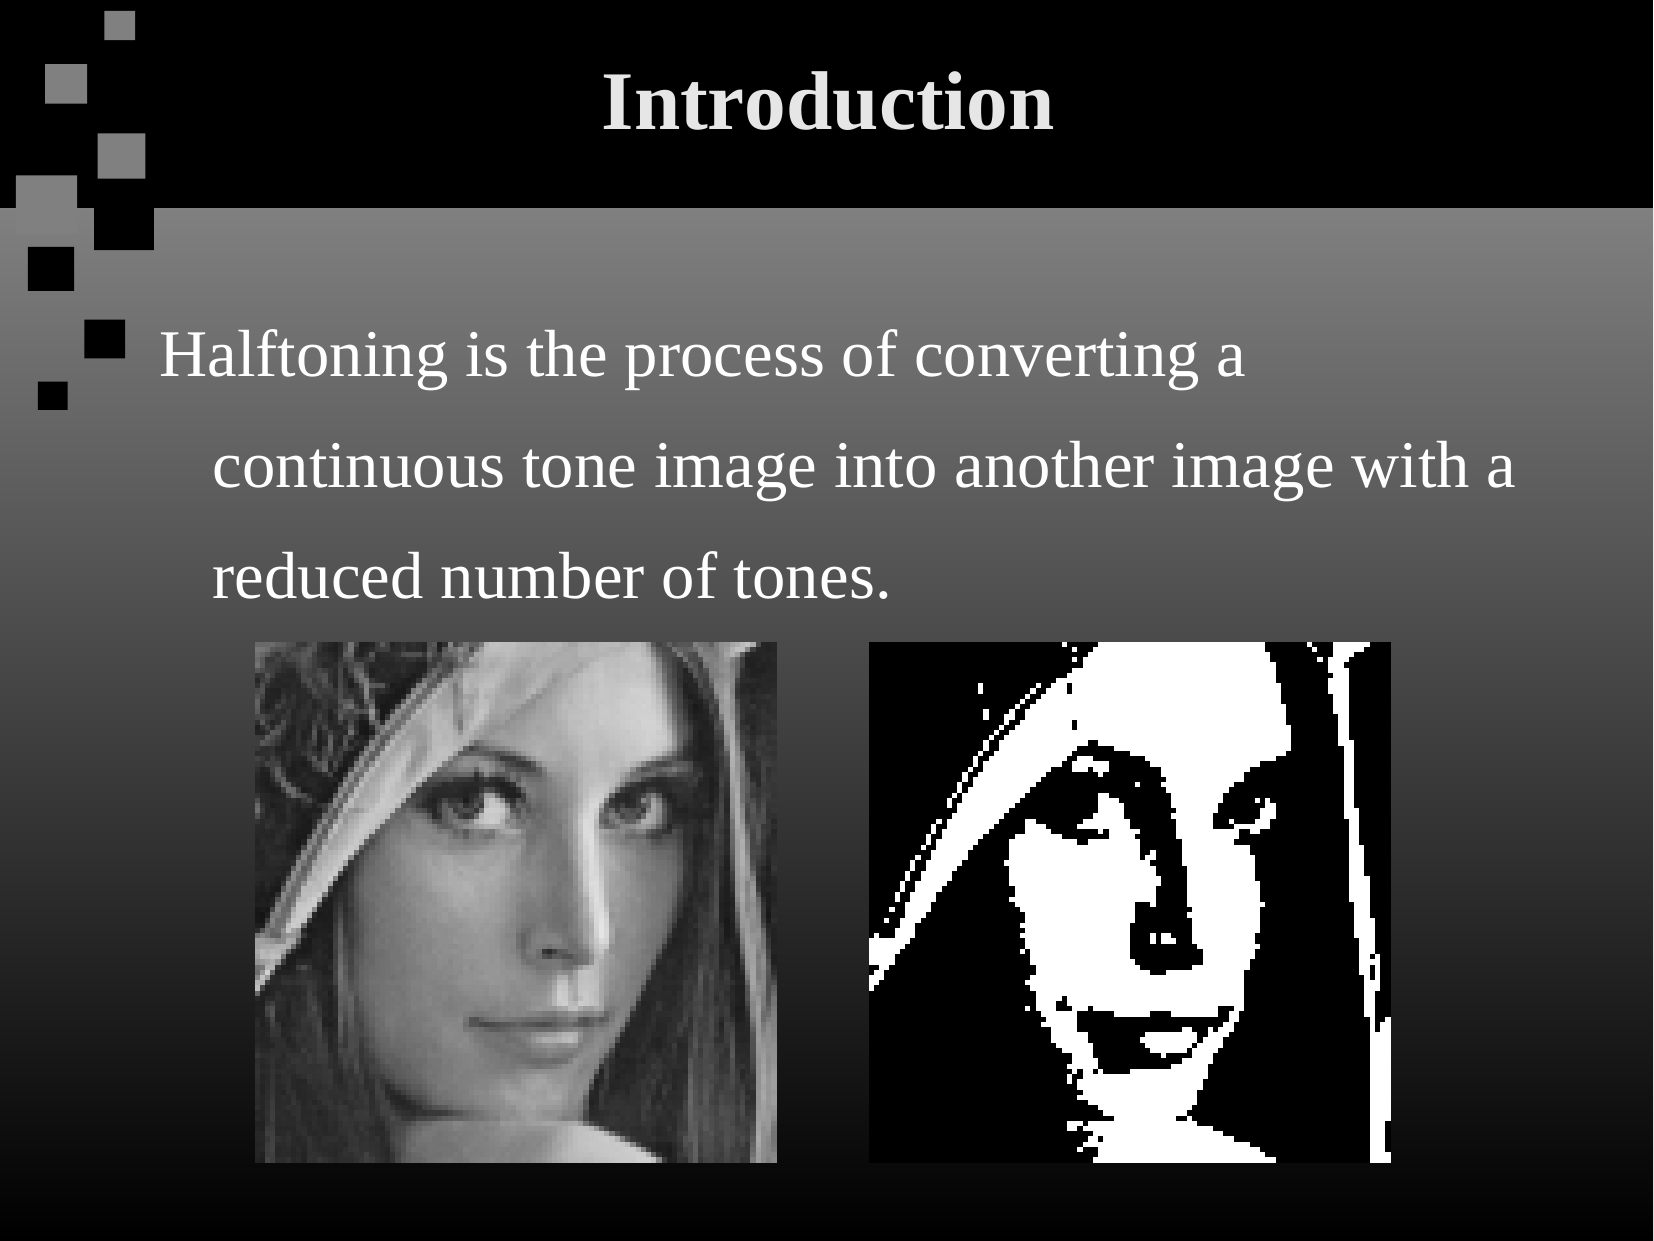

# Introduction
Halftoning is the process of converting a continuous tone image into another image with a reduced number of tones.